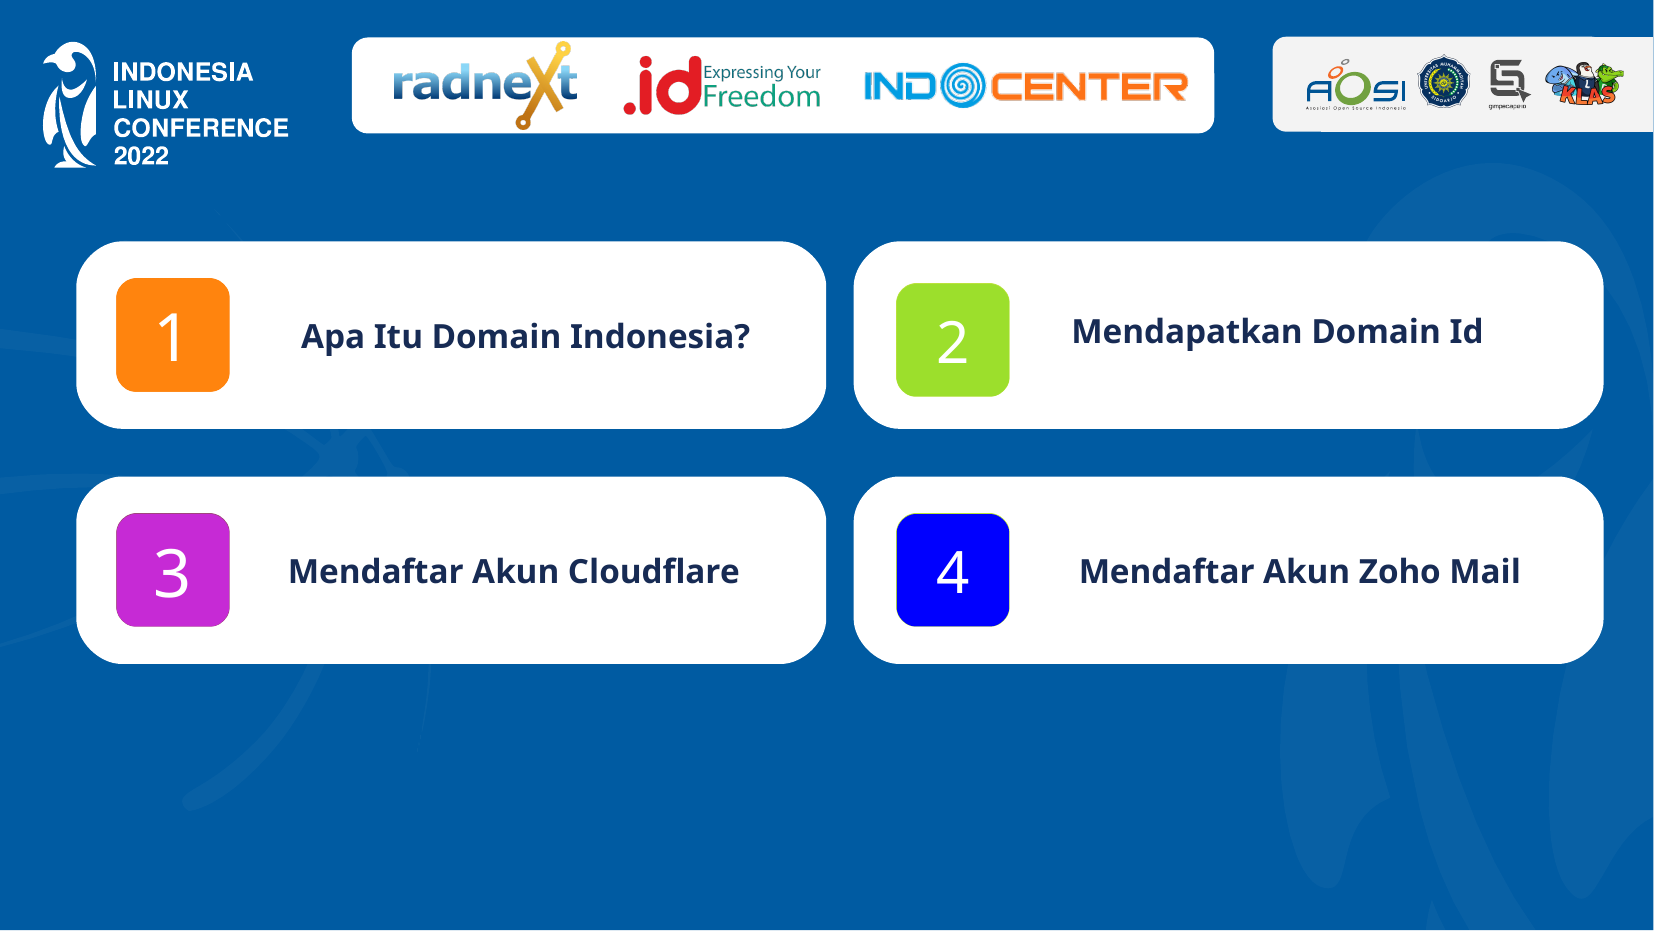

Mendapatkan Domain Id
Apa Itu Domain Indonesia?
1
2
Mendaftar Akun Cloudflare
Mendaftar Akun Zoho Mail
3
4